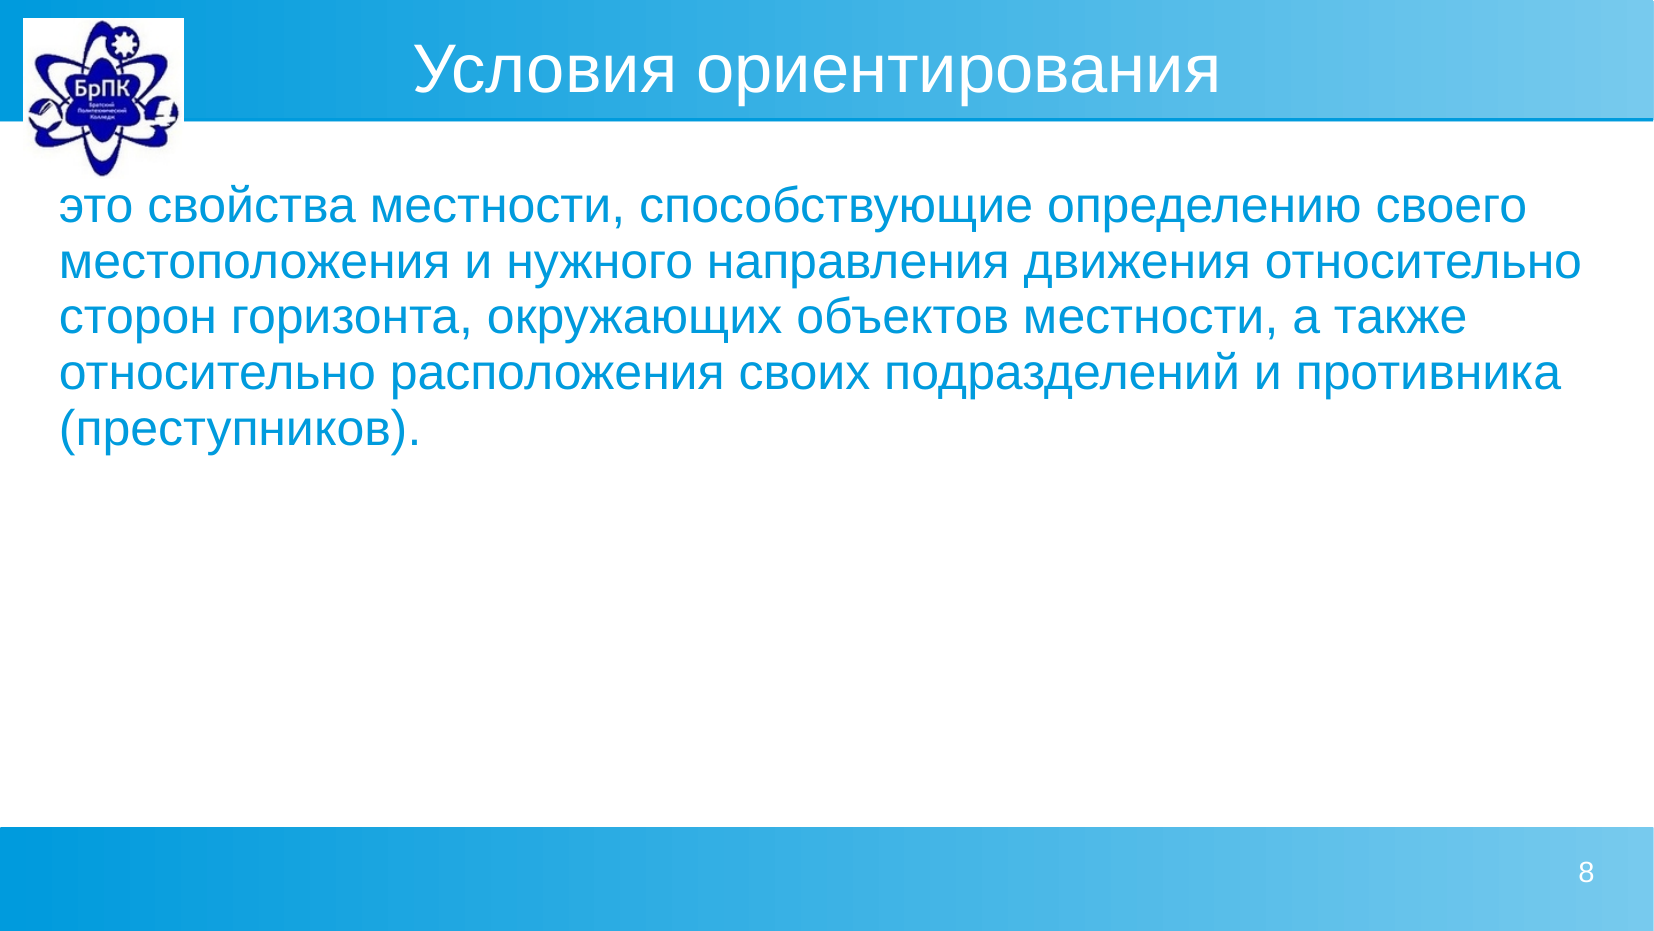

# Условия ориентирования
это свойства местности, способствующие определению своего местоположения и нужного направления движения относительно сторон горизонта, окружающих объектов местности, а также относительно расположения своих подразделений и противника (преступников).
8